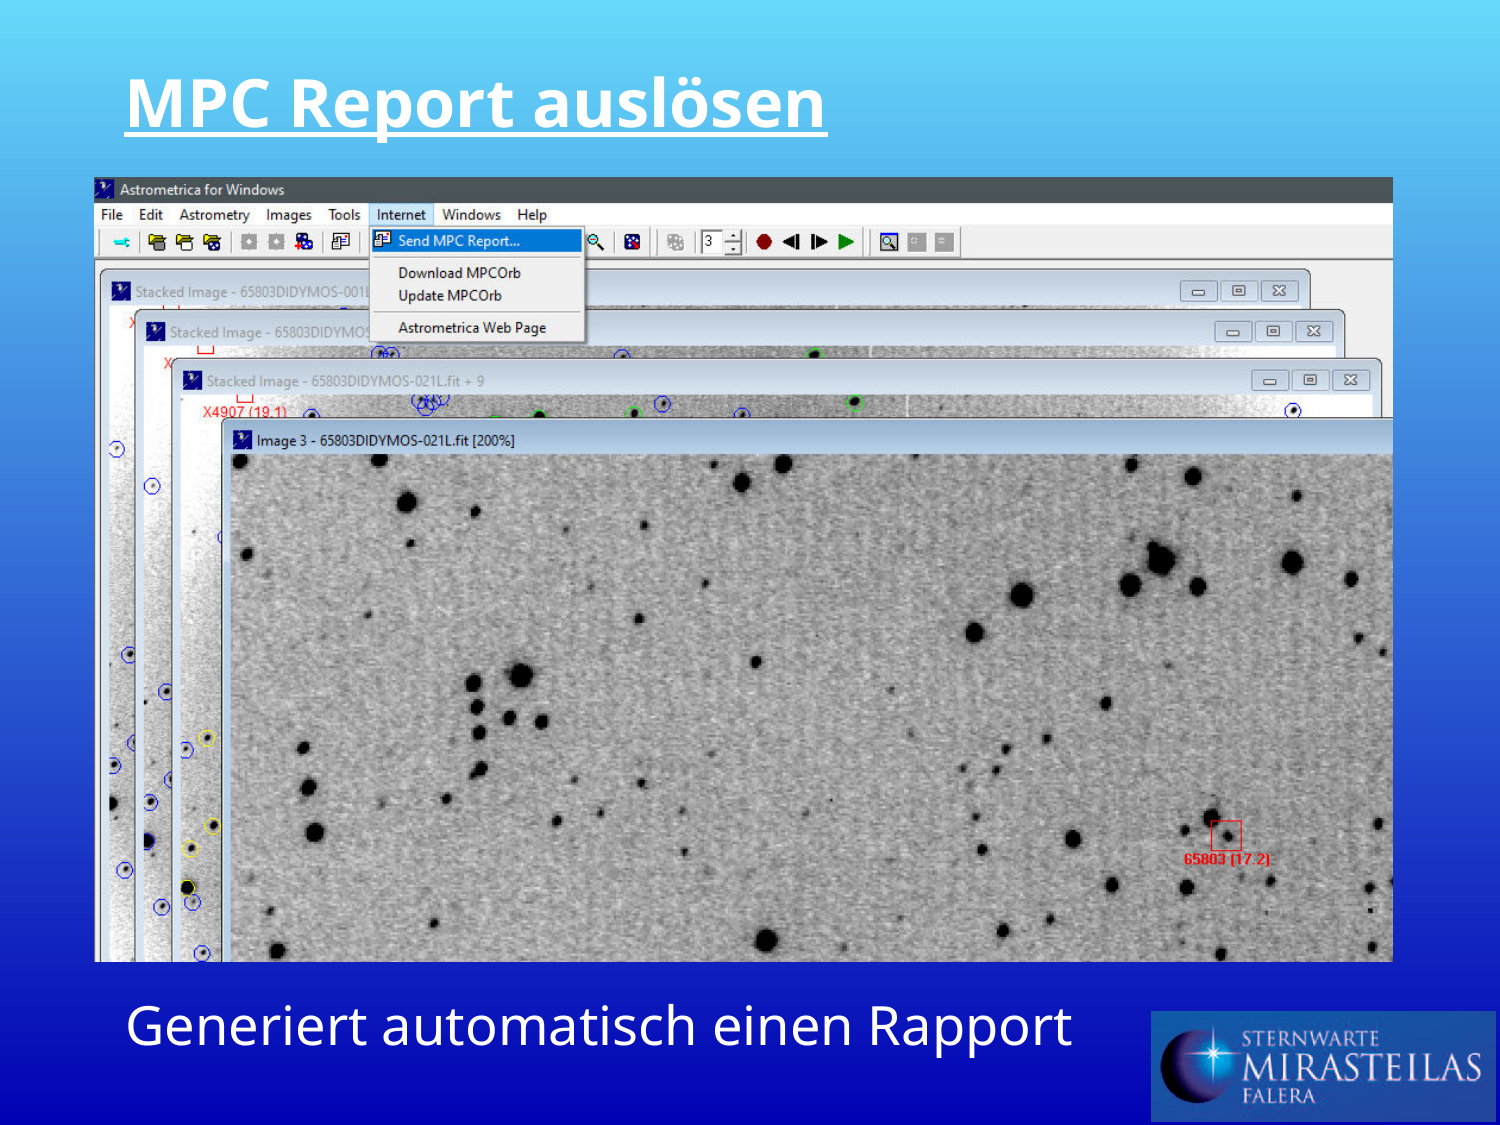

MPC Report auslösen
Generiert automatisch einen Rapport